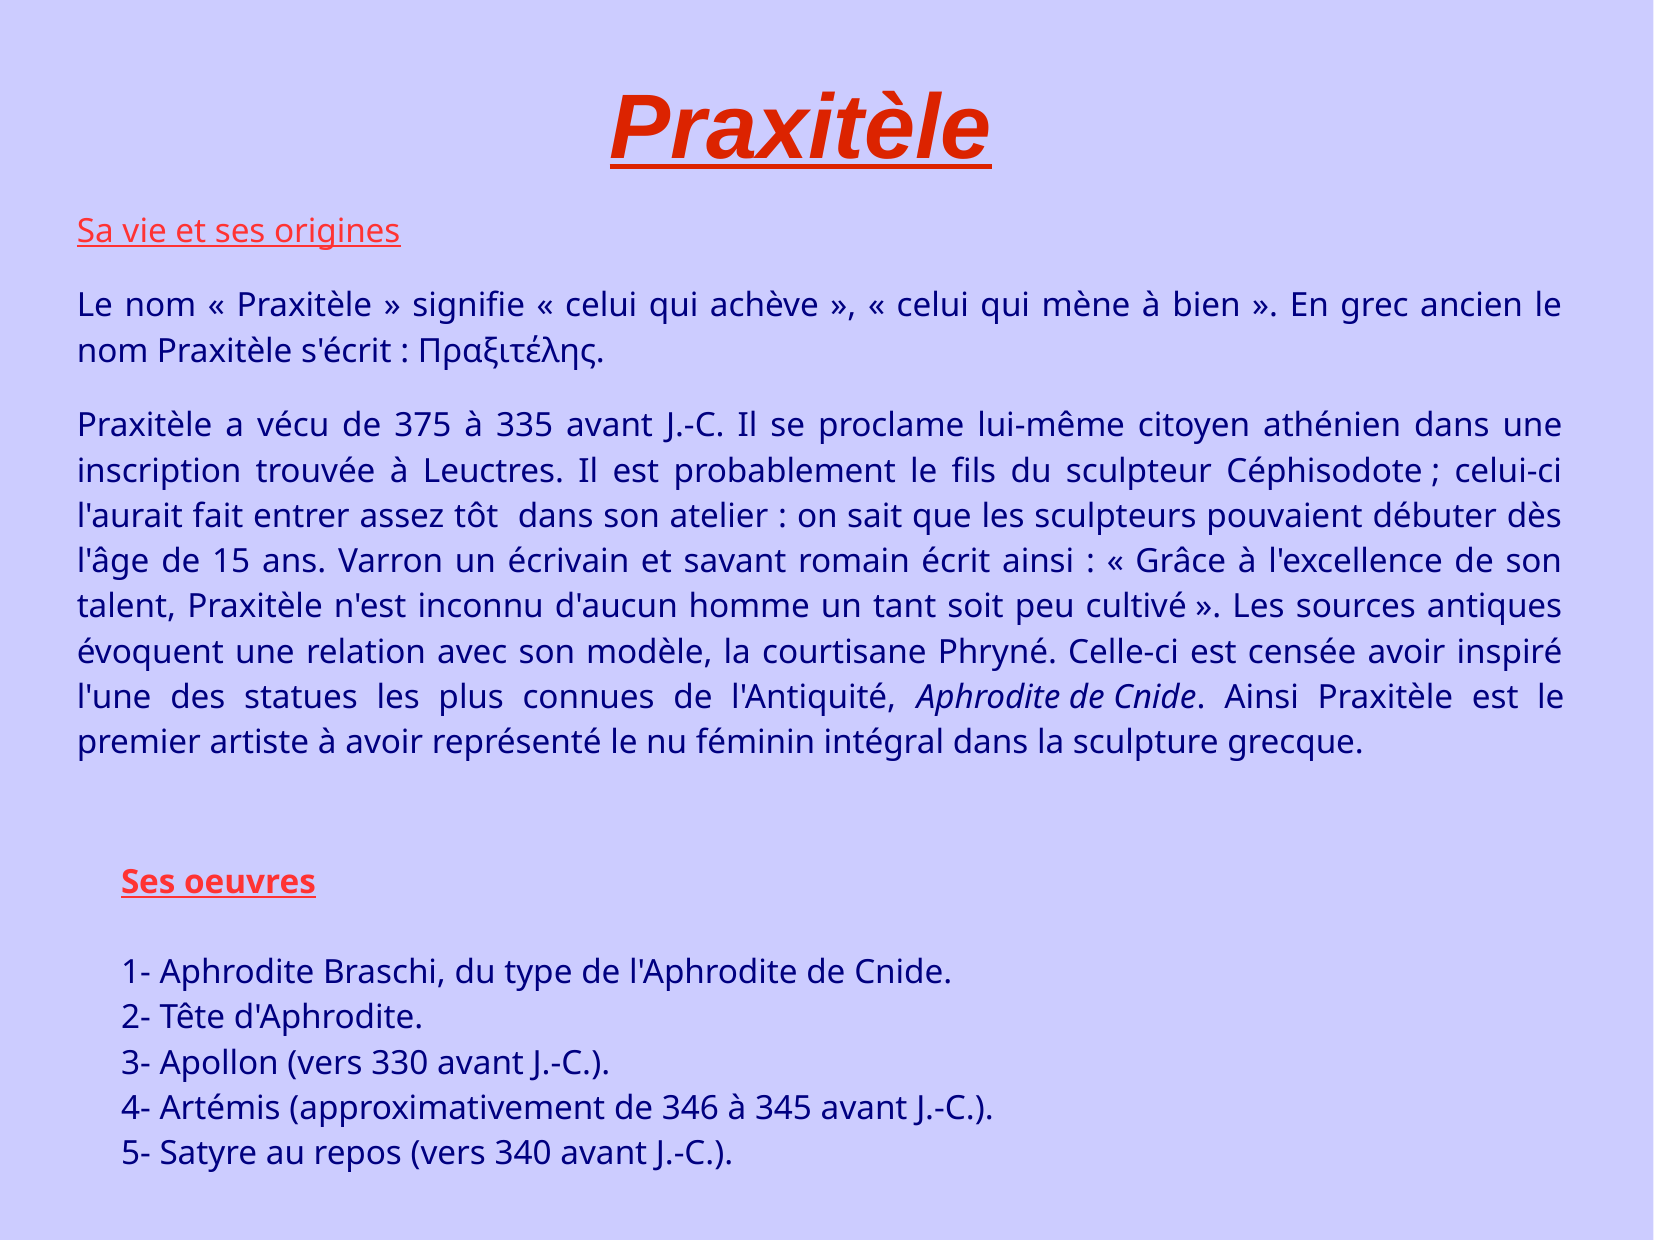

# Praxitèle
Sa vie et ses origines
Le nom « Praxitèle » signifie « celui qui achève », « celui qui mène à bien ». En grec ancien le nom Praxitèle s'écrit : Πραξιτέλης.
Praxitèle a vécu de 375 à 335 avant J.-C. Il se proclame lui-même citoyen athénien dans une inscription trouvée à Leuctres. Il est probablement le fils du sculpteur Céphisodote ; celui-ci l'aurait fait entrer assez tôt dans son atelier : on sait que les sculpteurs pouvaient débuter dès l'âge de 15 ans. Varron un écrivain et savant romain écrit ainsi : « Grâce à l'excellence de son talent, Praxitèle n'est inconnu d'aucun homme un tant soit peu cultivé ». Les sources antiques évoquent une relation avec son modèle, la courtisane Phryné. Celle-ci est censée avoir inspiré l'une des statues les plus connues de l'Antiquité, Aphrodite de Cnide. Ainsi Praxitèle est le premier artiste à avoir représenté le nu féminin intégral dans la sculpture grecque.
Ses oeuvres
1- Aphrodite Braschi, du type de l'Aphrodite de Cnide.
2- Tête d'Aphrodite.
3- Apollon (vers 330 avant J.-C.).
4- Artémis (approximativement de 346 à 345 avant J.-C.).
5- Satyre au repos (vers 340 avant J.-C.).